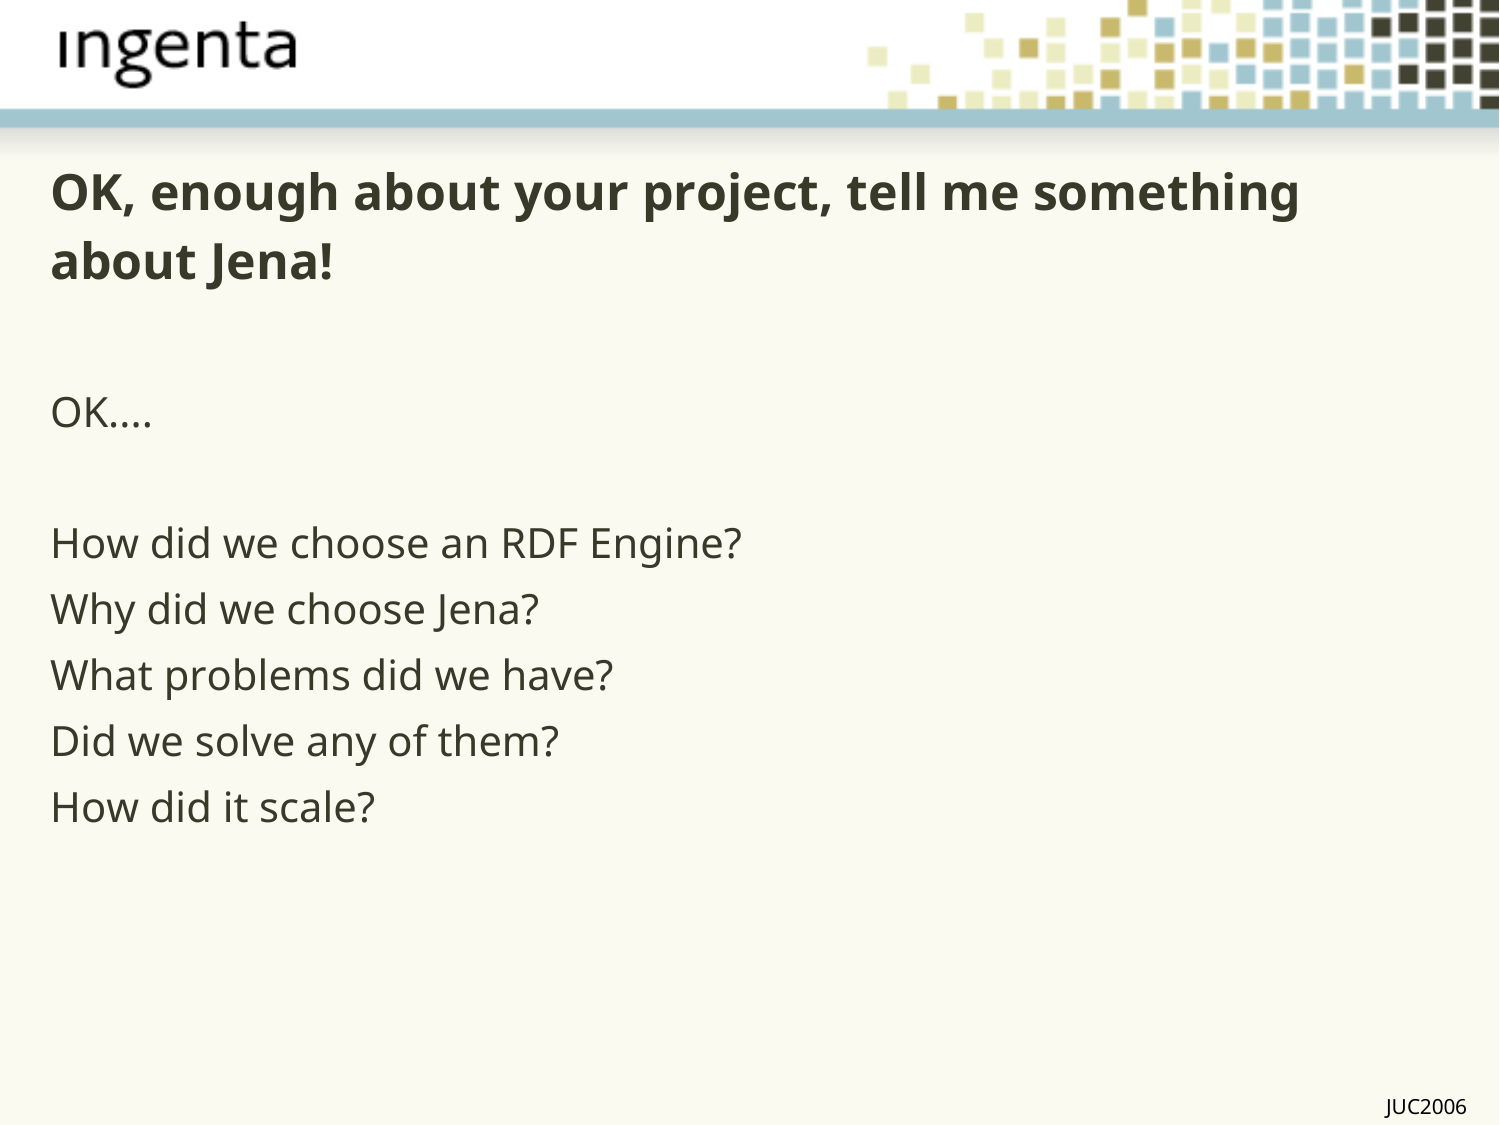

# OK, enough about your project, tell me something about Jena!
OK....
How did we choose an RDF Engine?
Why did we choose Jena?
What problems did we have?
Did we solve any of them?
How did it scale?